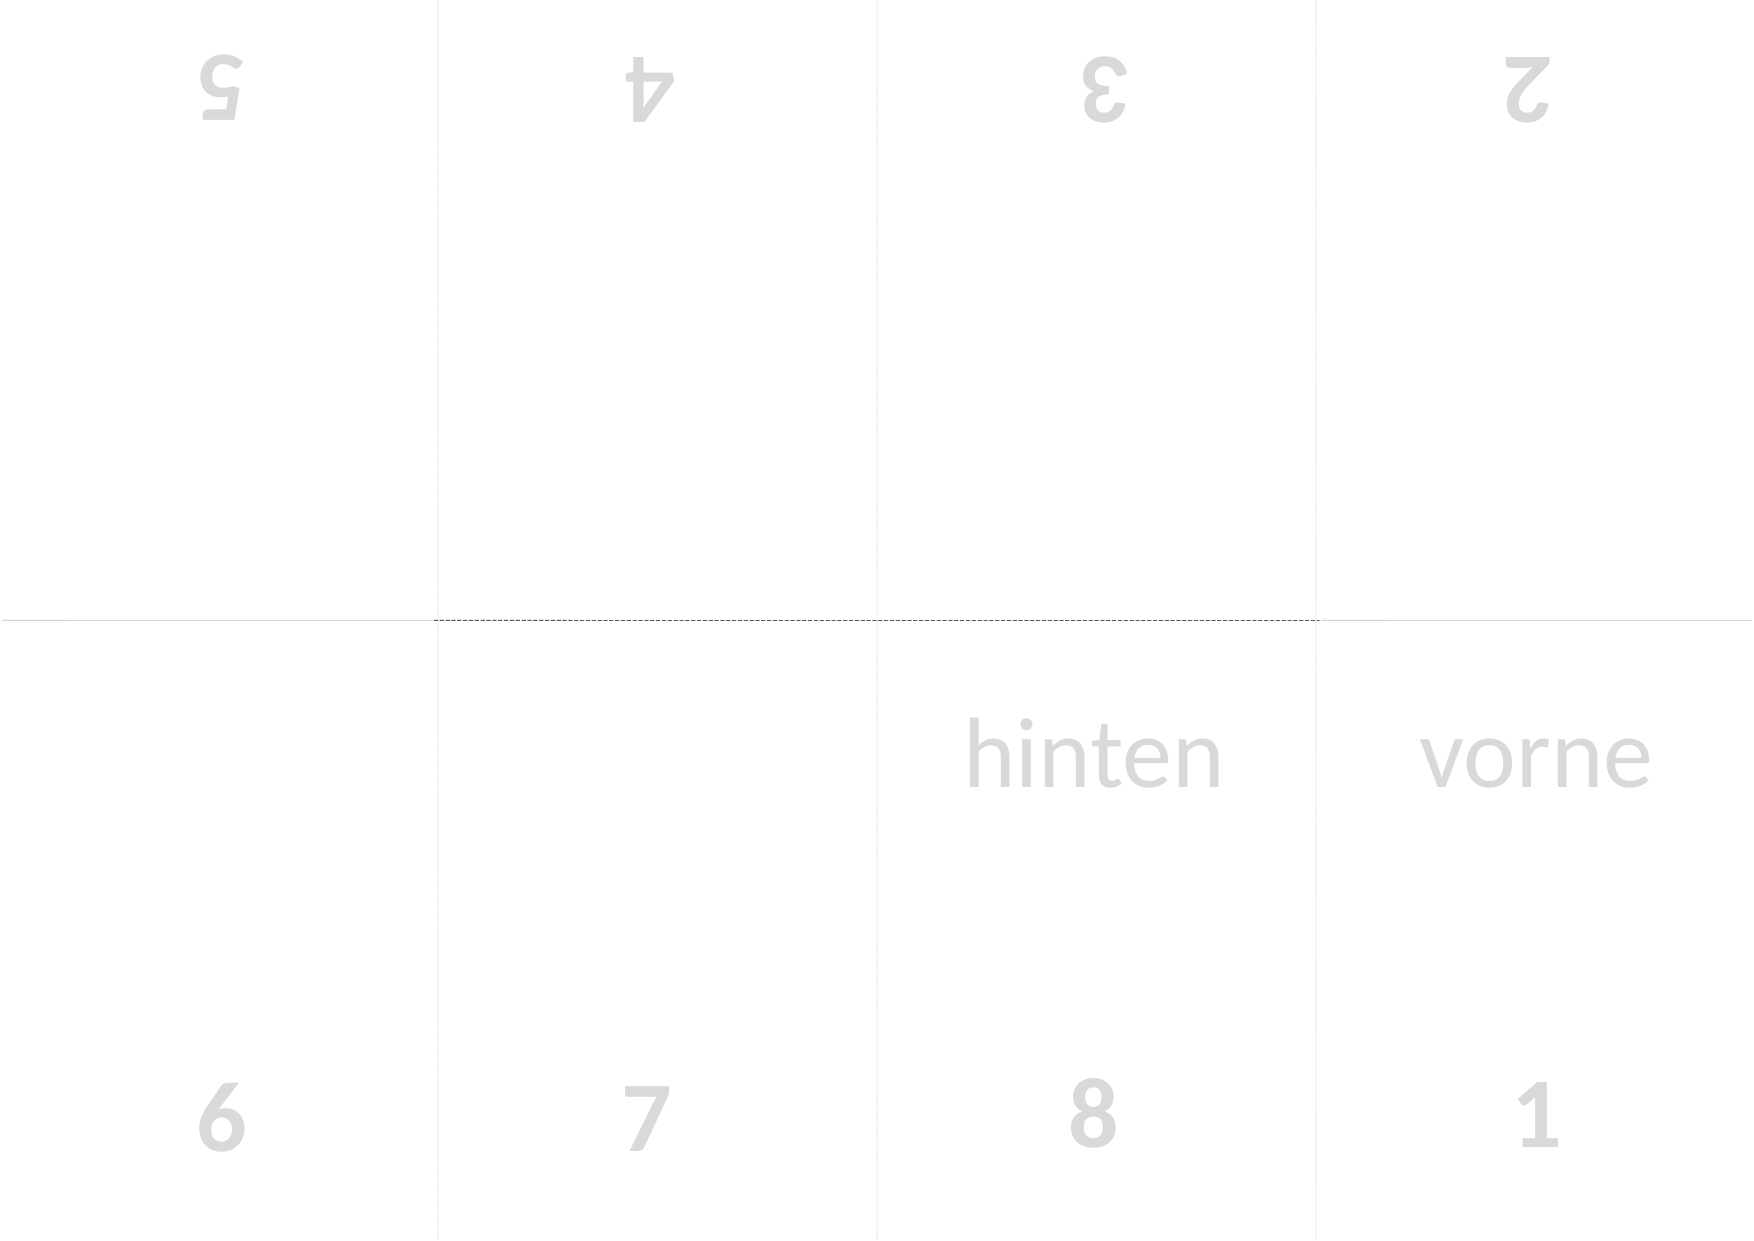

5
4
3
2
hinten
8
vorne
1
6
7